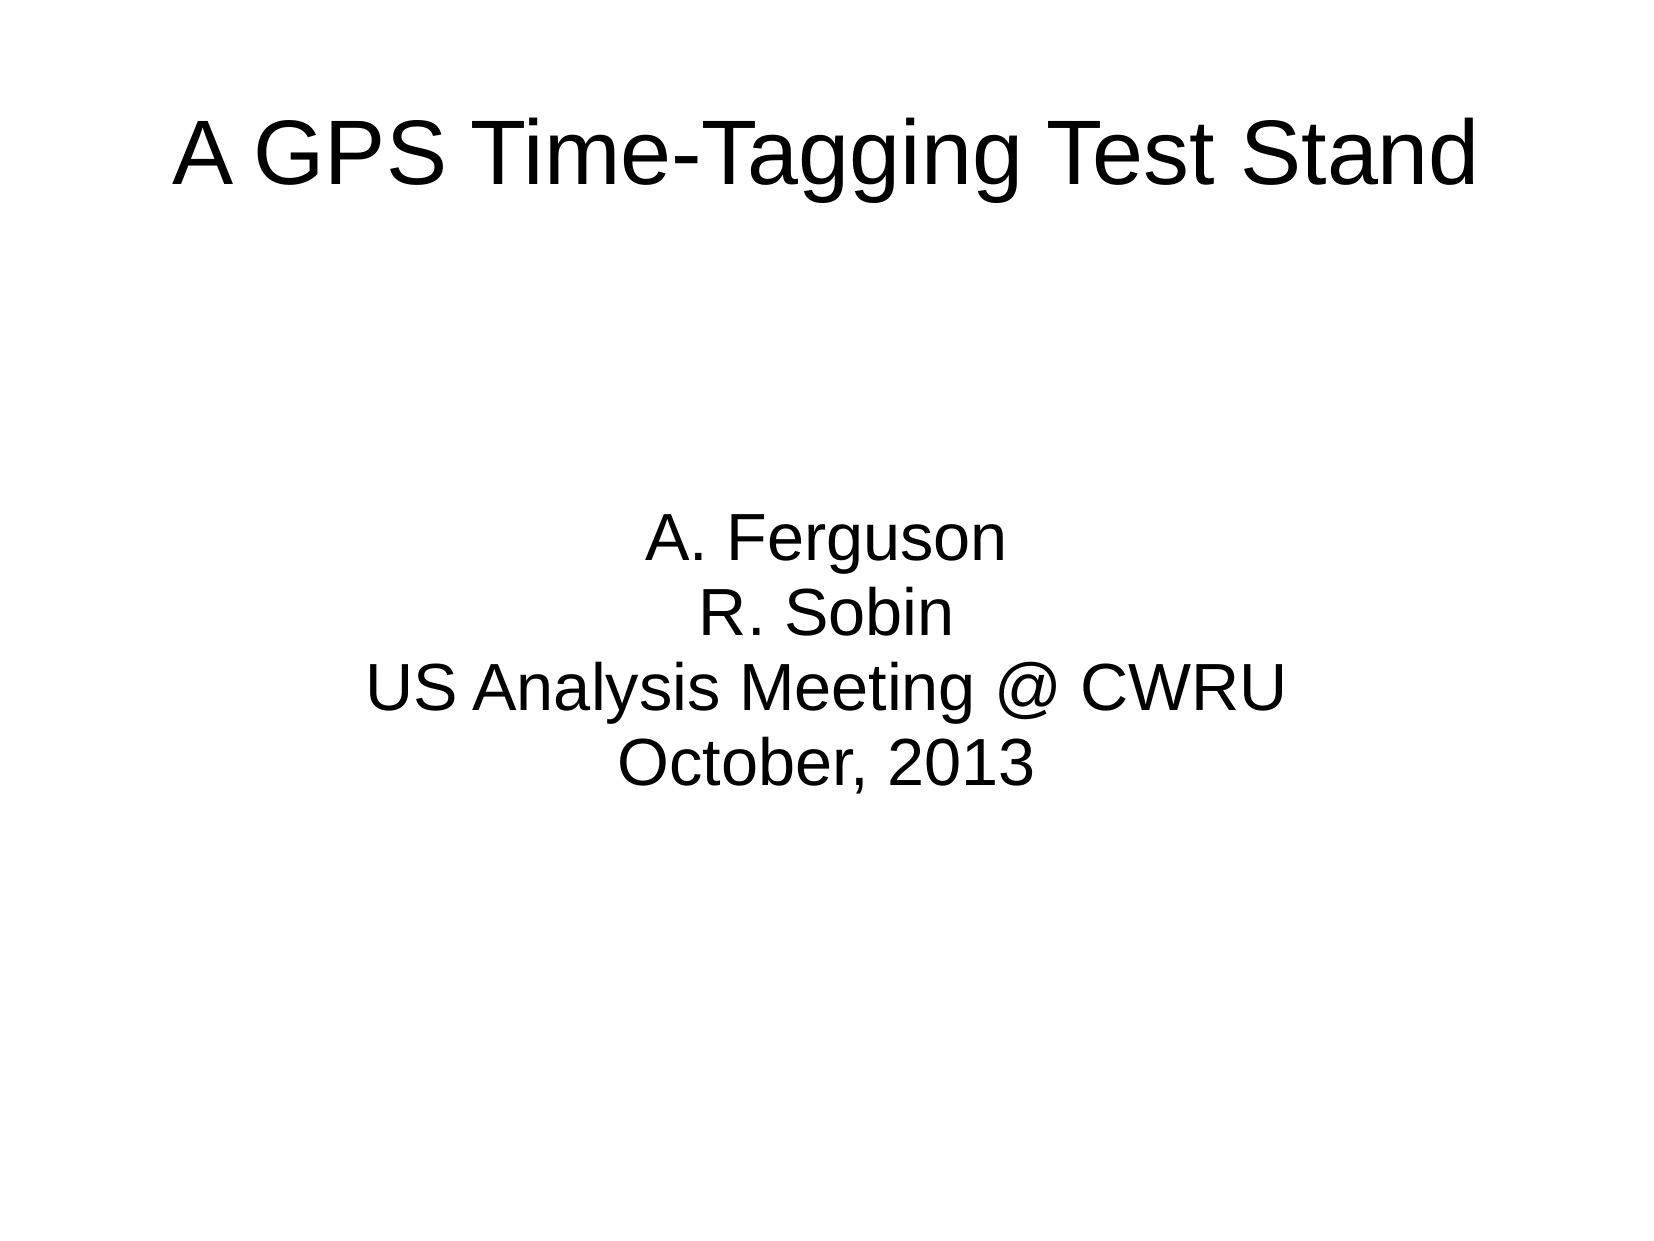

# A GPS Time-Tagging Test Stand
A. Ferguson
R. Sobin
US Analysis Meeting @ CWRU
October, 2013